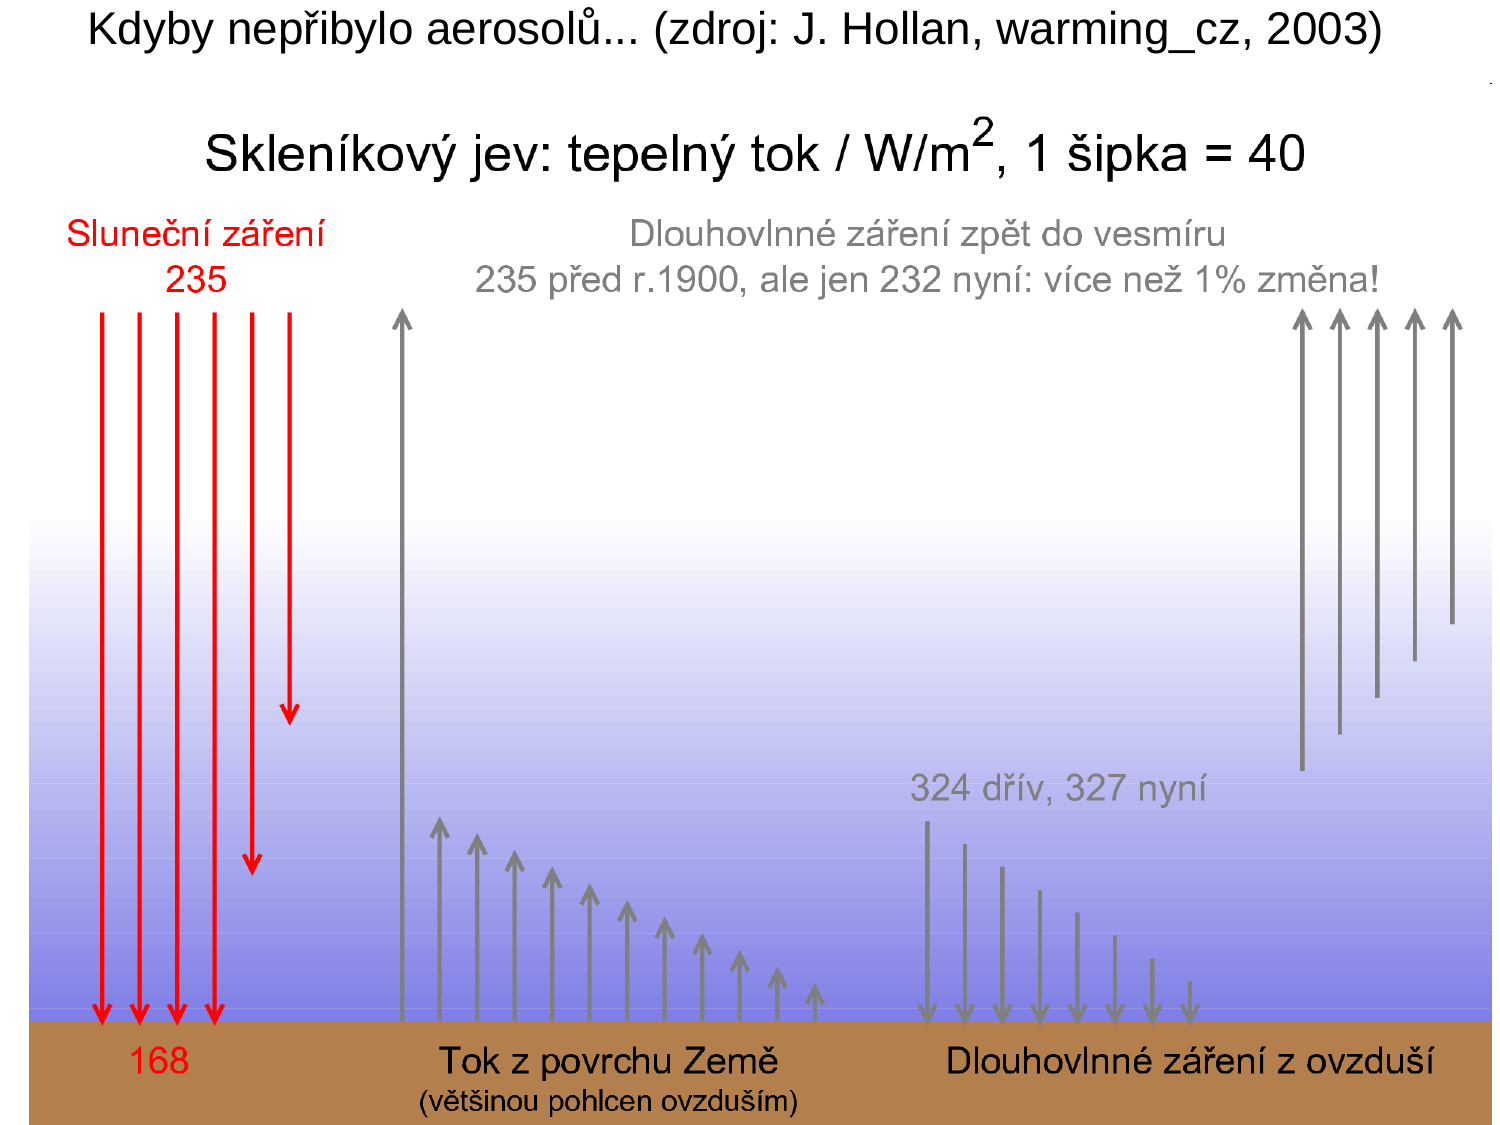

# Kdyby nepřibylo aerosolů... (zdroj: J. Hollan, warming_cz, 2003)